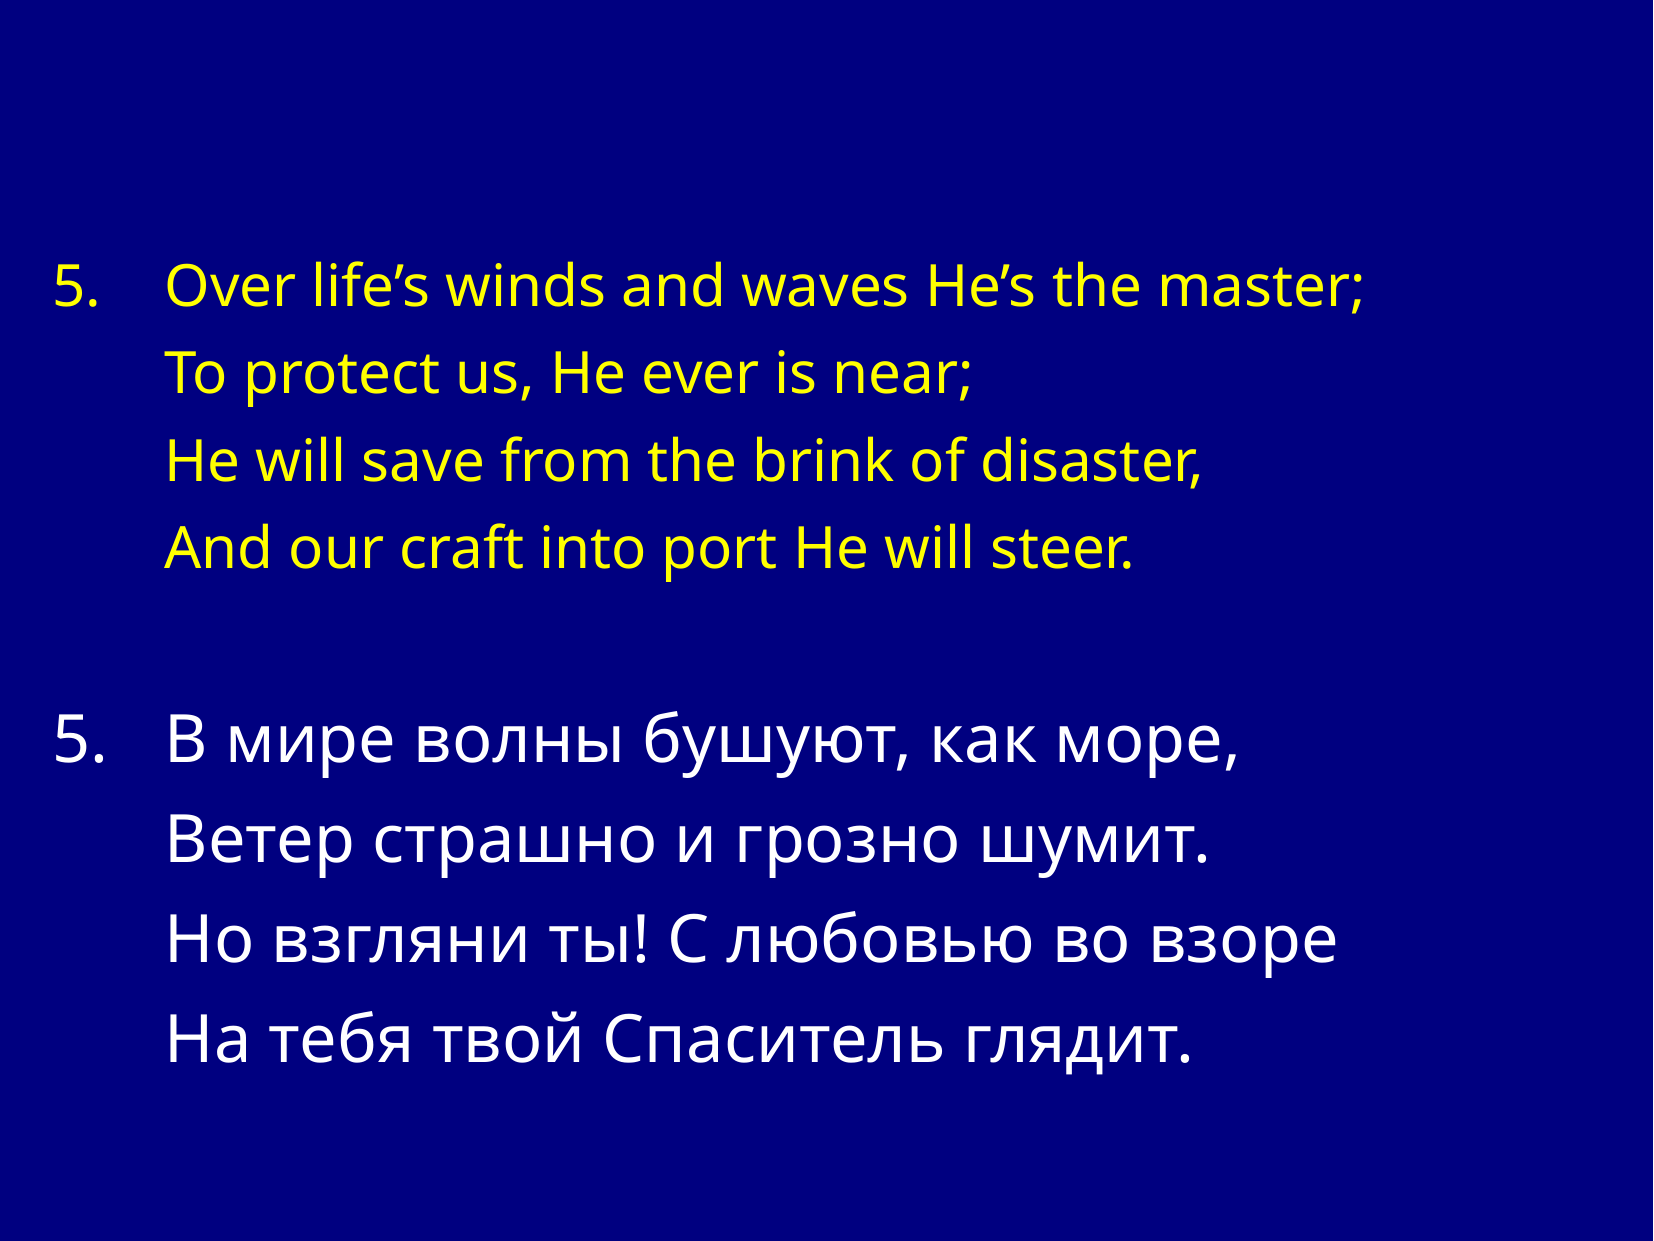

5.	Over life’s winds and waves He’s the master;
	To protect us, He ever is near;
	He will save from the brink of disaster,
	And our craft into port He will steer.
5.	В мире волны бушуют, как море,
	Ветер страшно и грозно шумит.
	Но взгляни ты! С любовью во взоре
	На тебя твой Спаситель глядит.